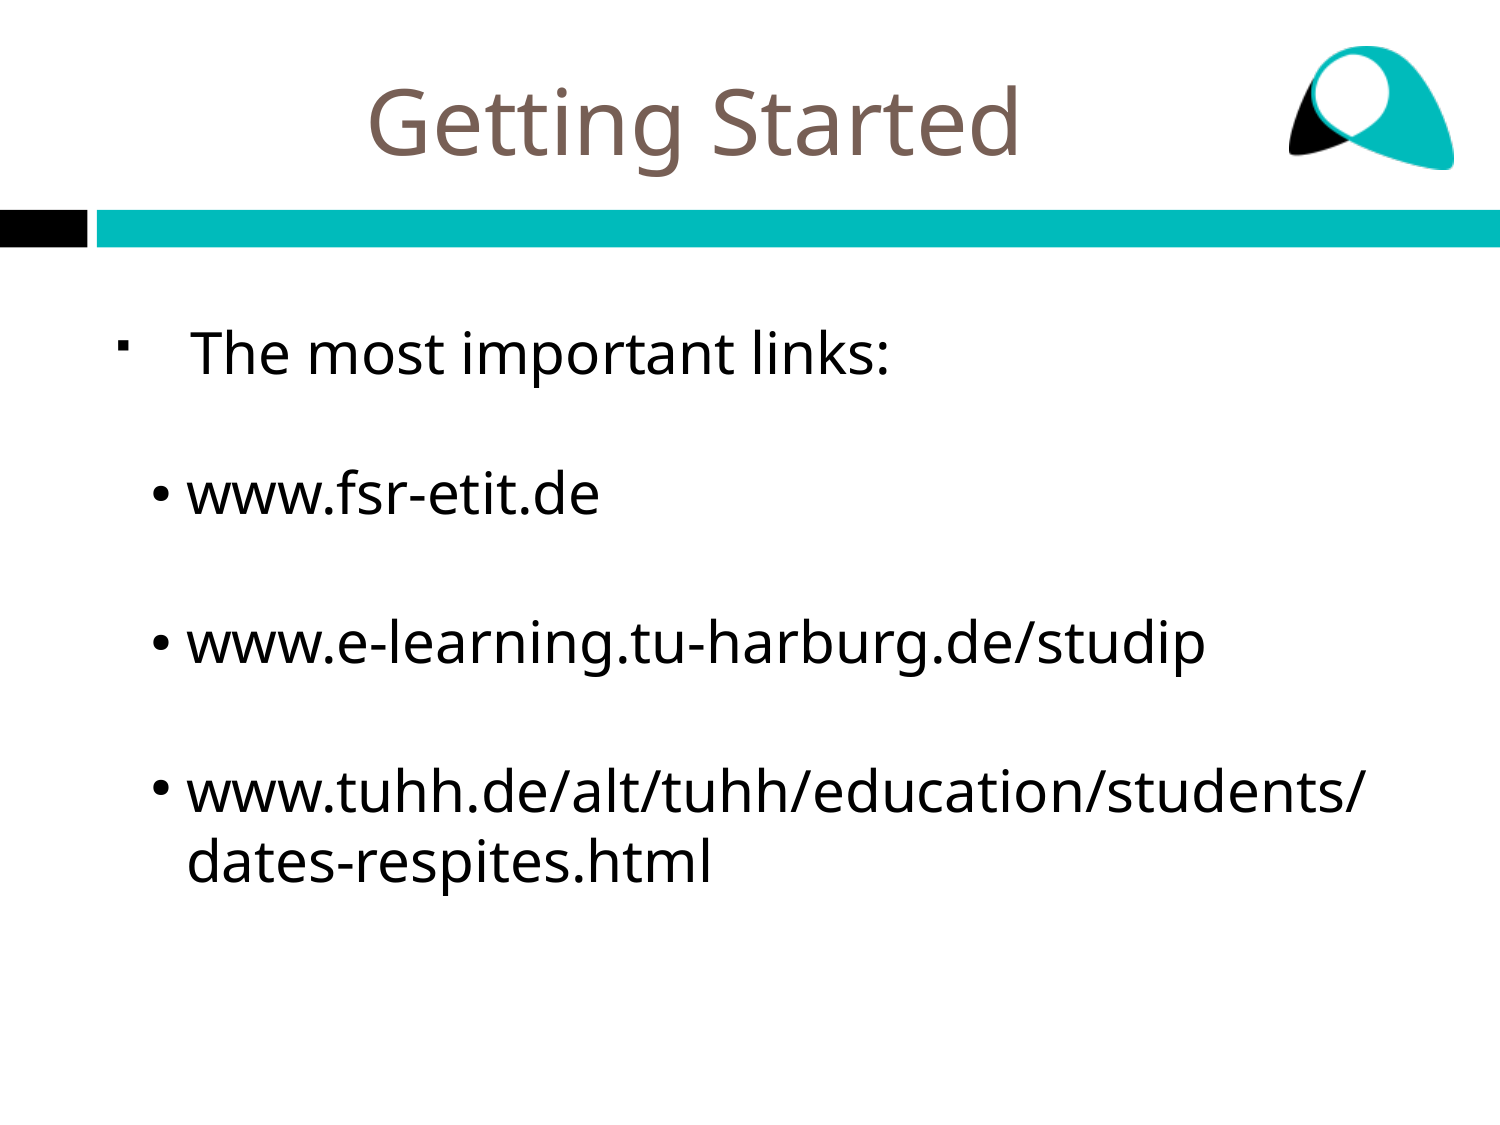

Getting Started
The most important links:
www.fsr-etit.de
www.e-learning.tu-harburg.de/studip
www.tuhh.de/alt/tuhh/education/students/dates-respites.html